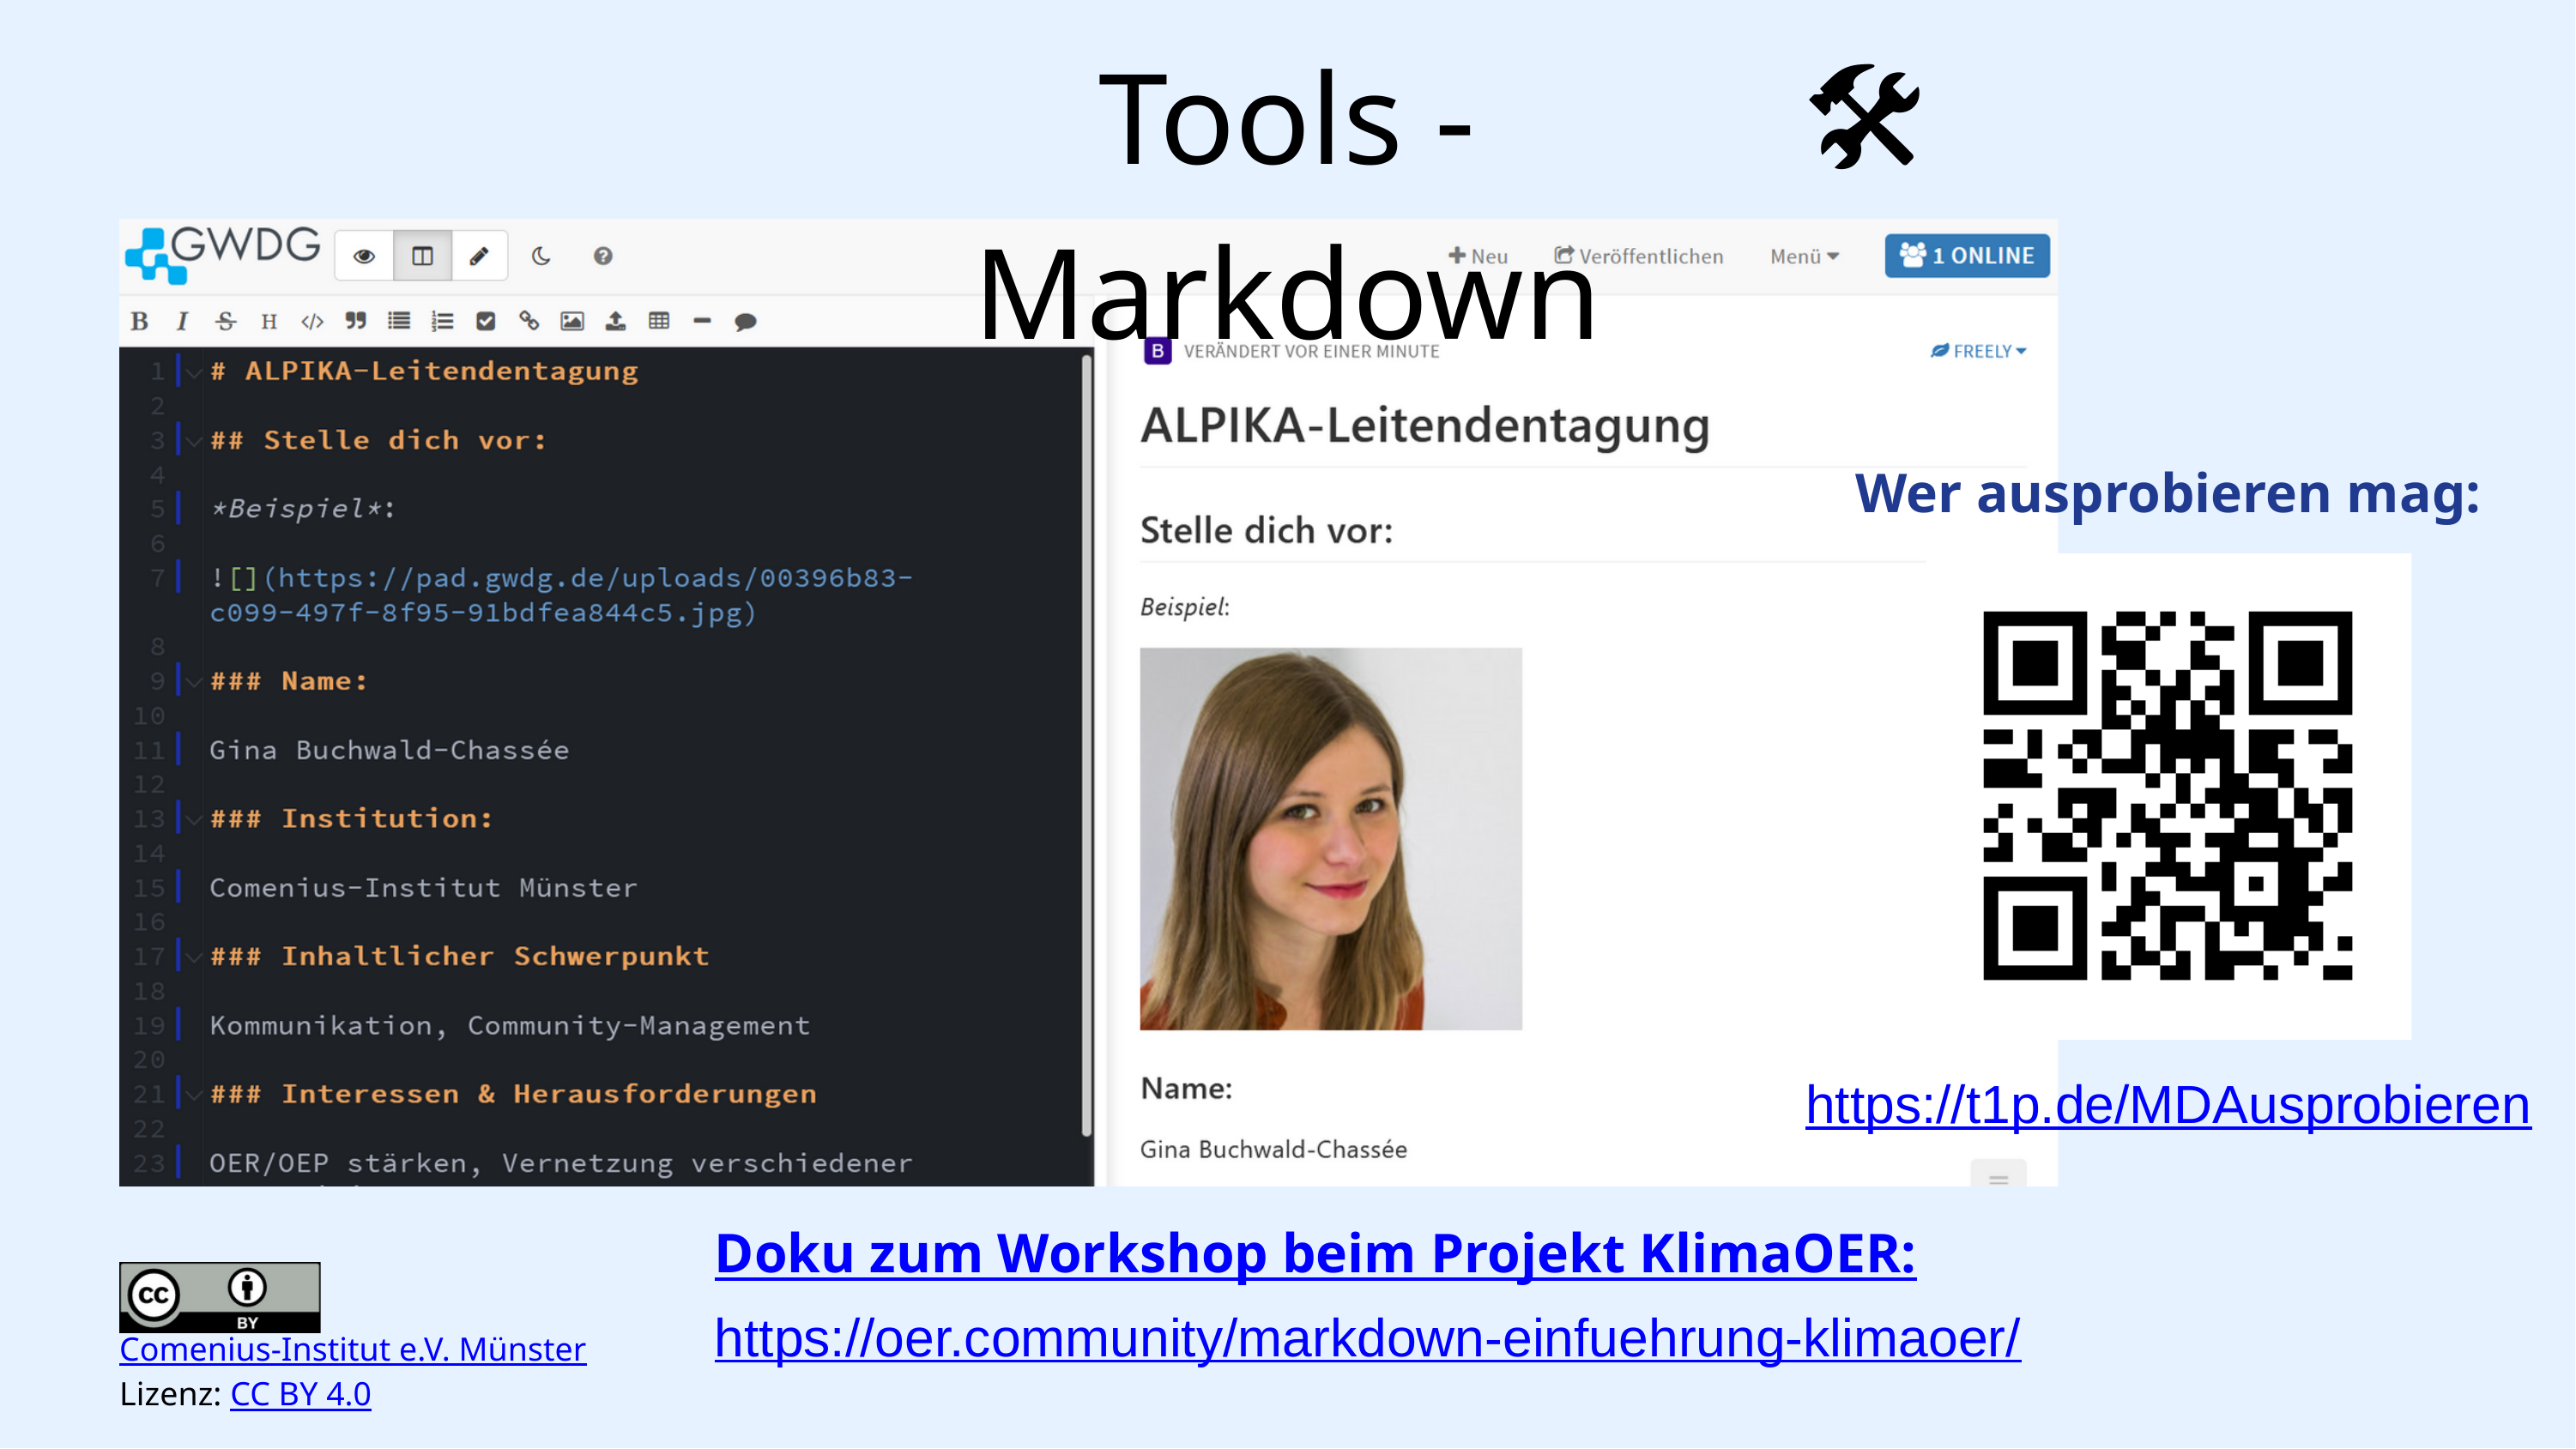

🛠️
Tools - Markdown
Wer ausprobieren mag:
https://t1p.de/MDAusprobieren
Doku zum Workshop beim Projekt KlimaOER:https://oer.community/markdown-einfuehrung-klimaoer/
Comenius-Institut e.V. Münster
Lizenz: CC BY 4.0